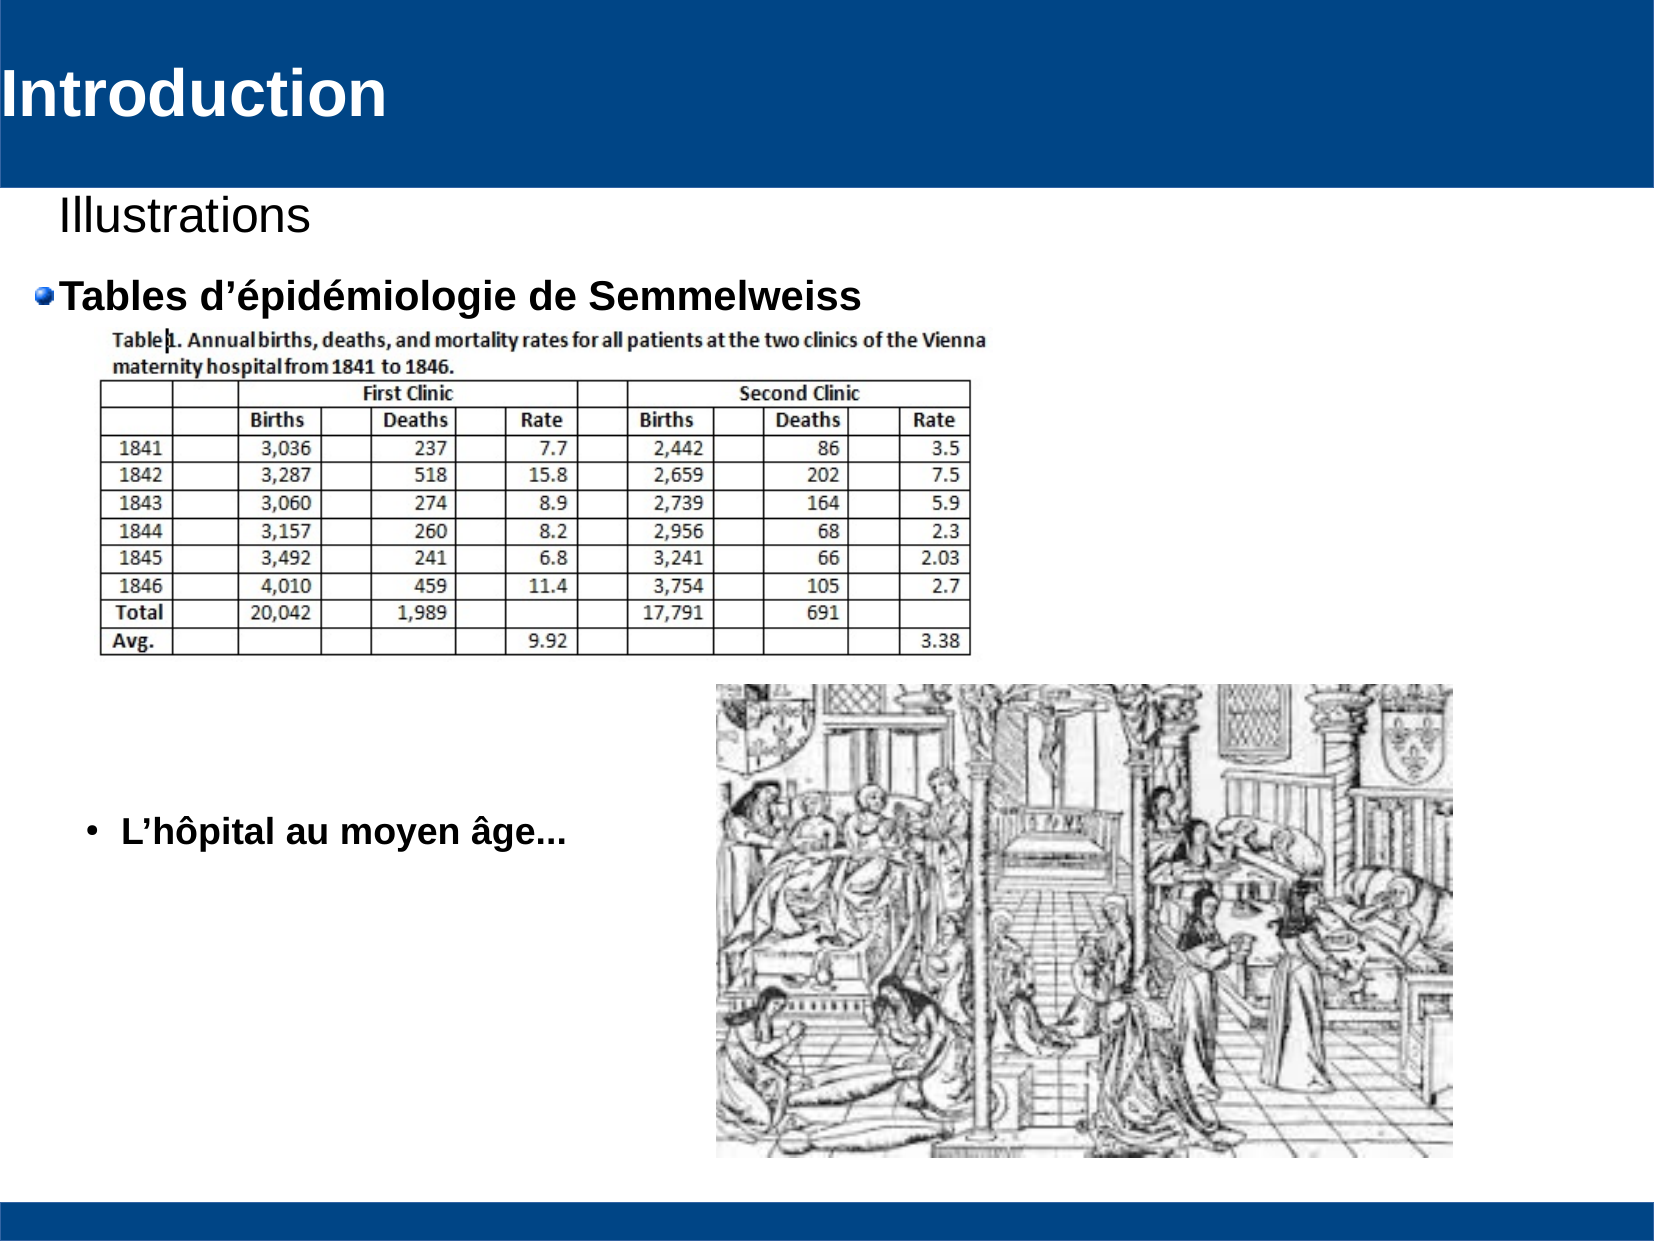

# Introduction
Illustrations
Tables d’épidémiologie de Semmelweiss
L’hôpital au moyen âge...